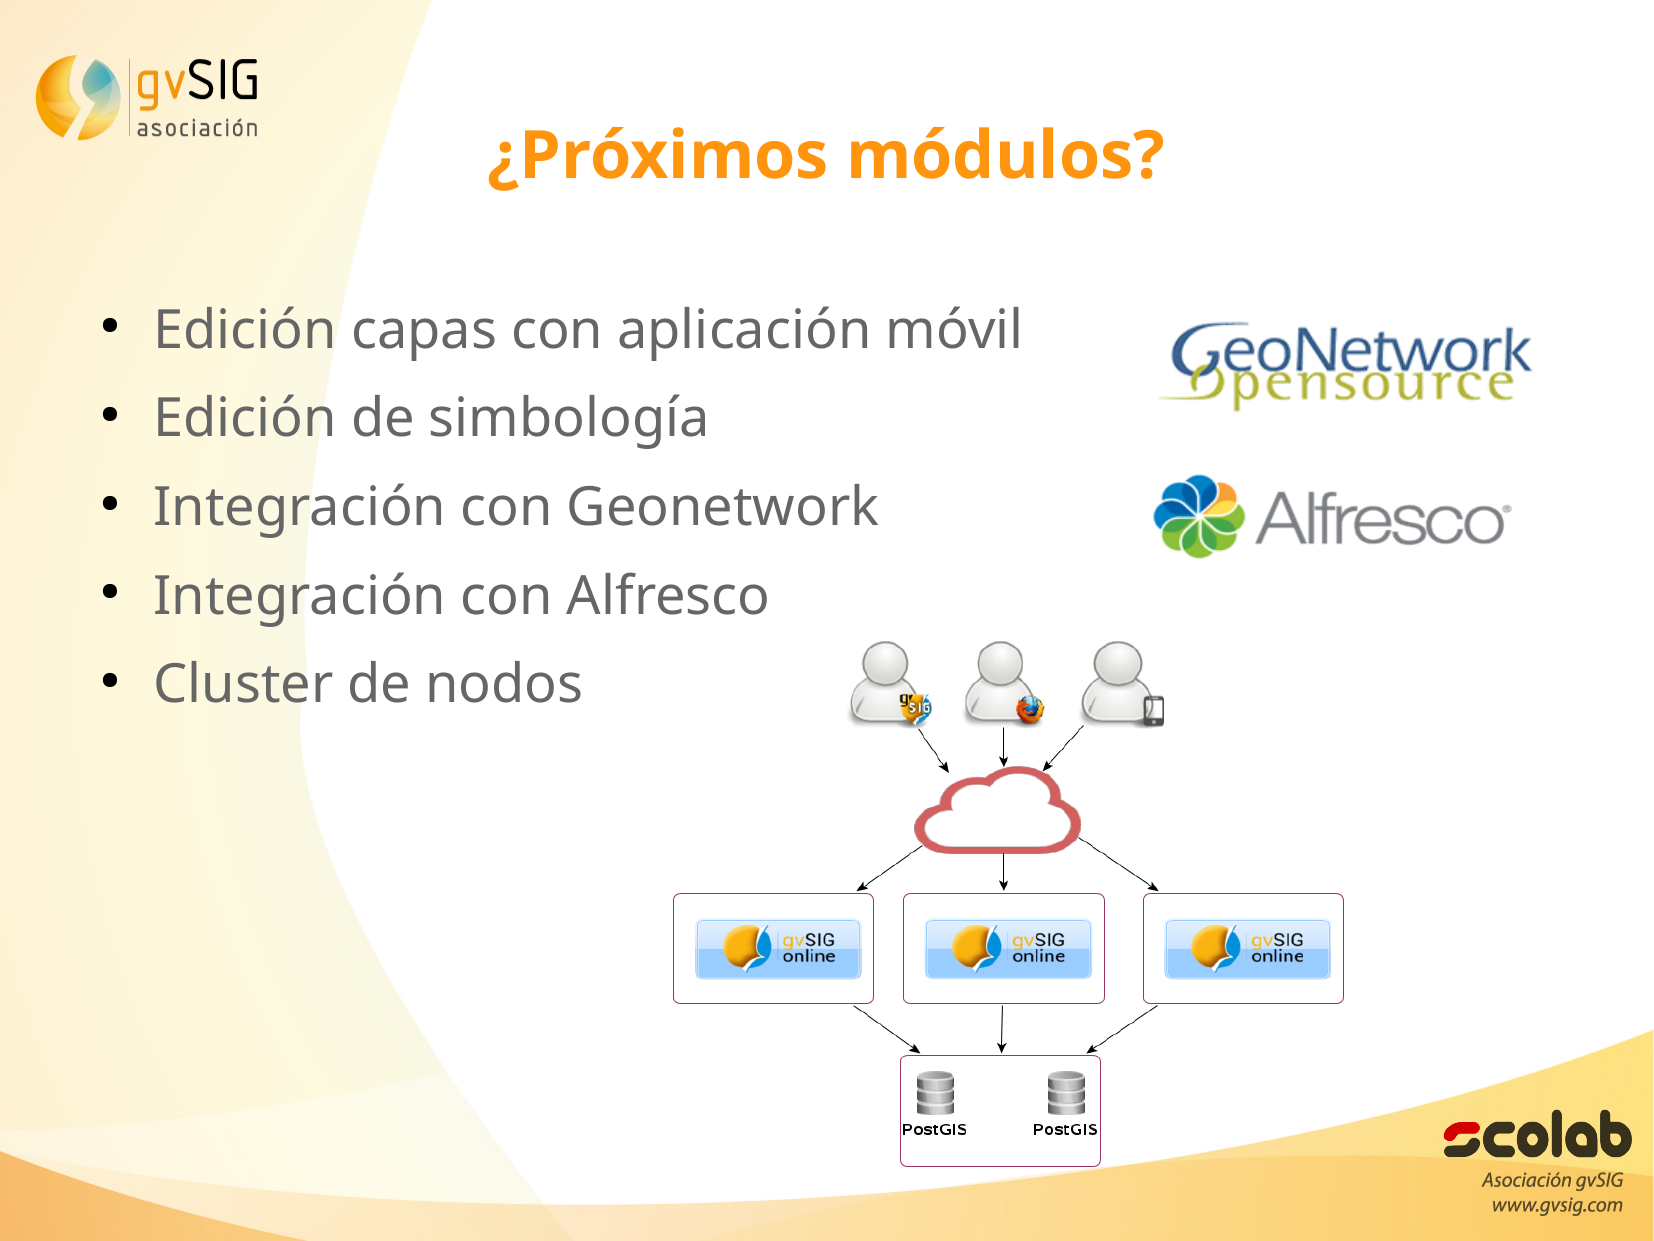

# ¿Próximos módulos?
Edición capas con aplicación móvil
Edición de simbología
Integración con Geonetwork
Integración con Alfresco
Cluster de nodos